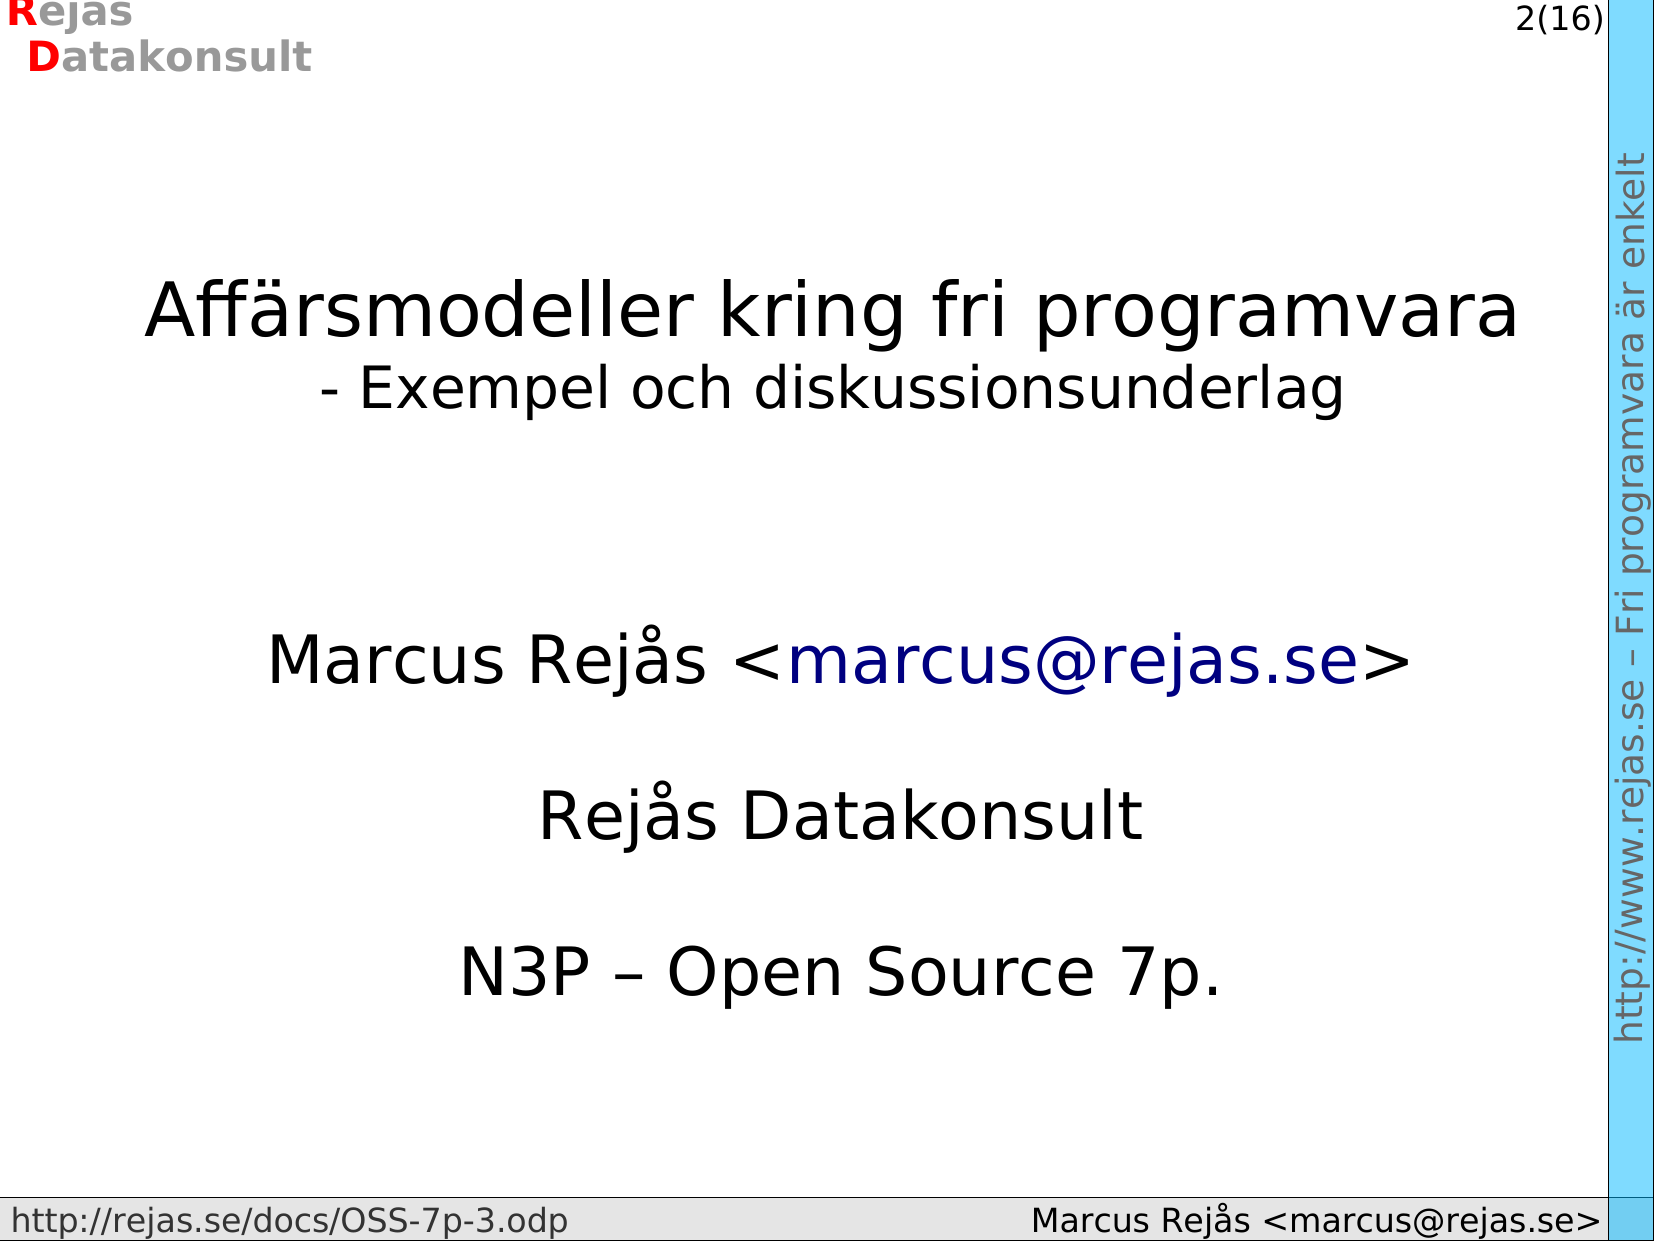

# Affärsmodeller kring fri programvara - Exempel och diskussionsunderlag
Marcus Rejås <marcus@rejas.se>
Rejås Datakonsult
N3P – Open Source 7p.